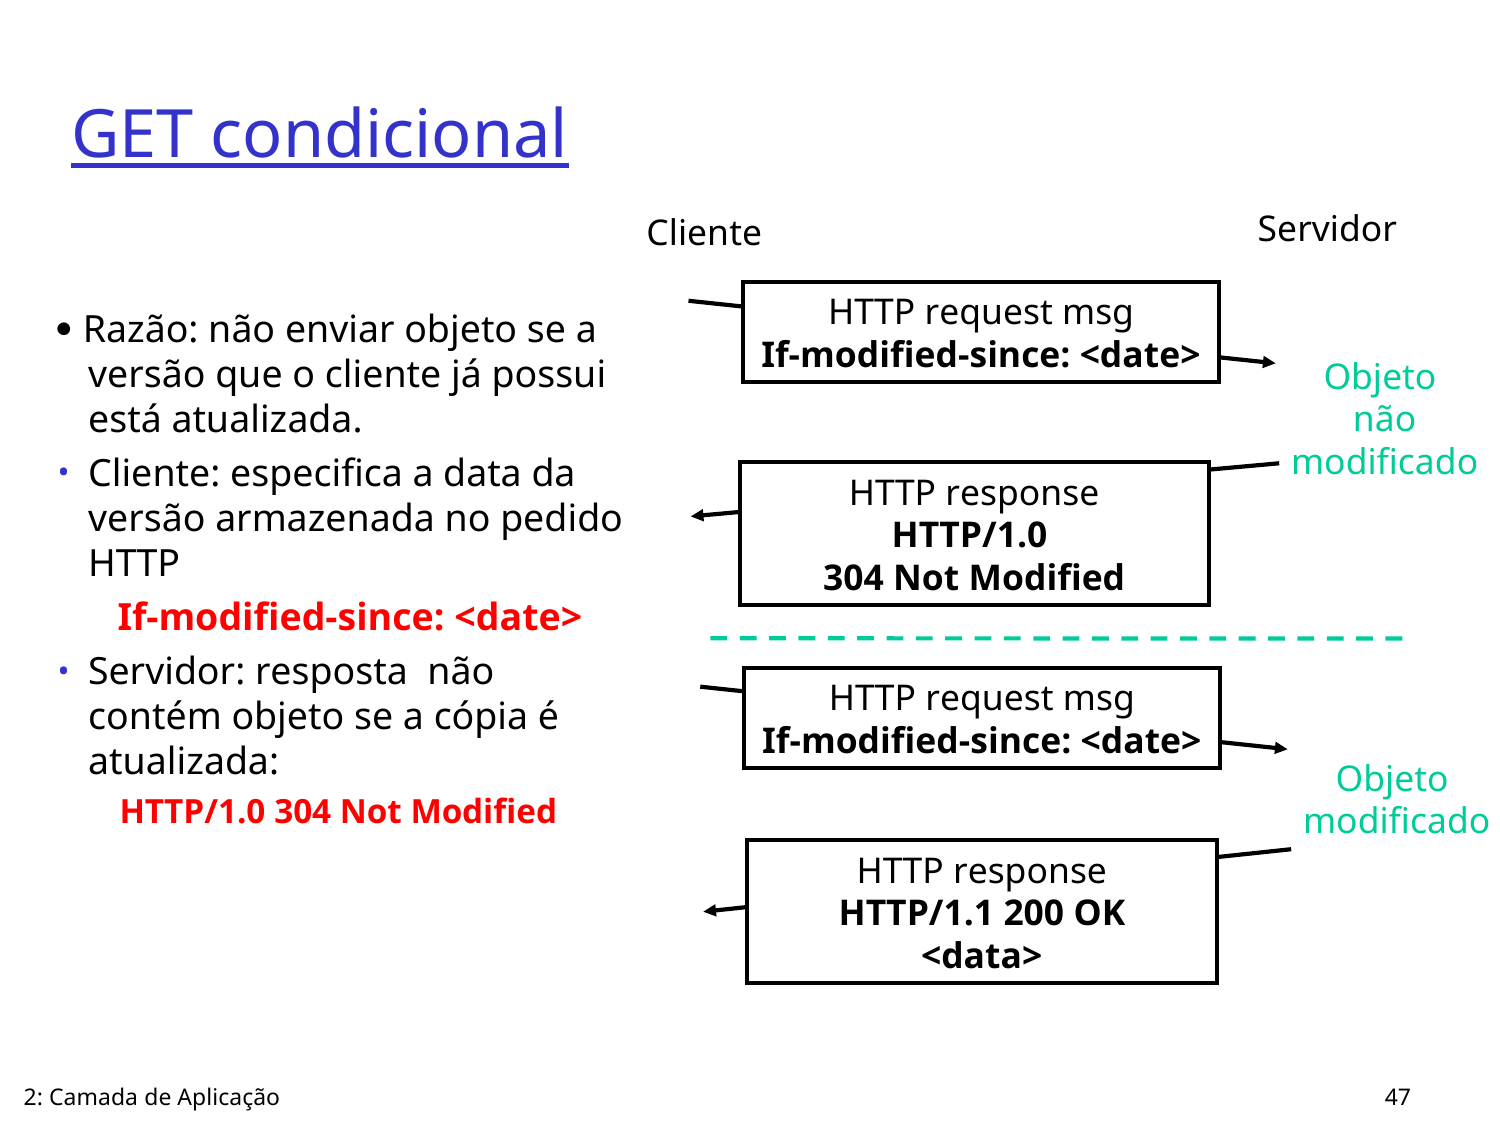

# GET condicional
Servidor
Cliente
HTTP request msg
If-modified-since: <date>
 Razão: não enviar objeto se a versão que o cliente já possui está atualizada.
Cliente: especifica a data da versão armazenada no pedido HTTP
	 If-modified-since: <date>
Servidor: resposta não contém objeto se a cópia é atualizada:
HTTP/1.0 304 Not Modified
Objeto
não
modificado
HTTP response
HTTP/1.0
304 Not Modified
HTTP request msg
If-modified-since: <date>
Objeto
modificado
HTTP response
HTTP/1.1 200 OK
<data>
47